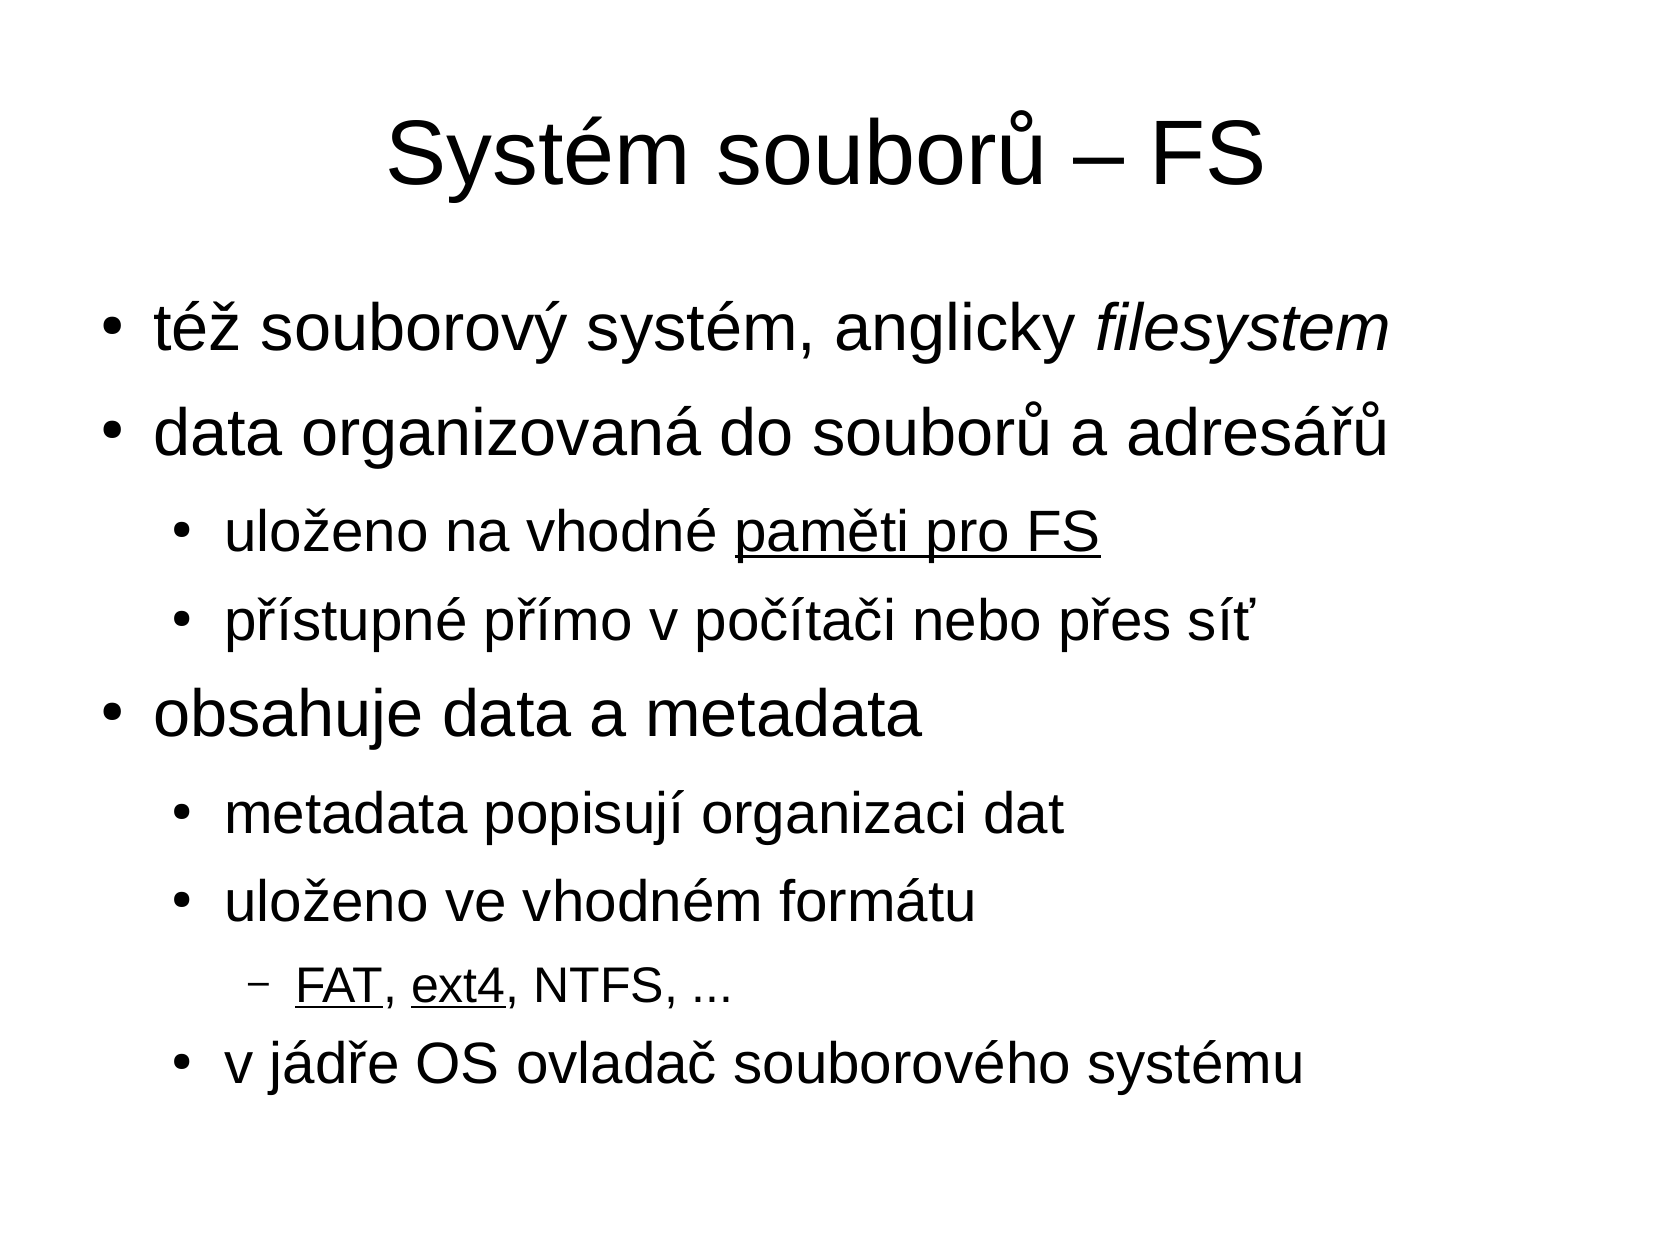

# Systém souborů – FS
též souborový systém, anglicky filesystem
data organizovaná do souborů a adresářů
uloženo na vhodné paměti pro FS
přístupné přímo v počítači nebo přes síť
obsahuje data a metadata
metadata popisují organizaci dat
uloženo ve vhodném formátu
FAT, ext4, NTFS, ...
v jádře OS ovladač souborového systému